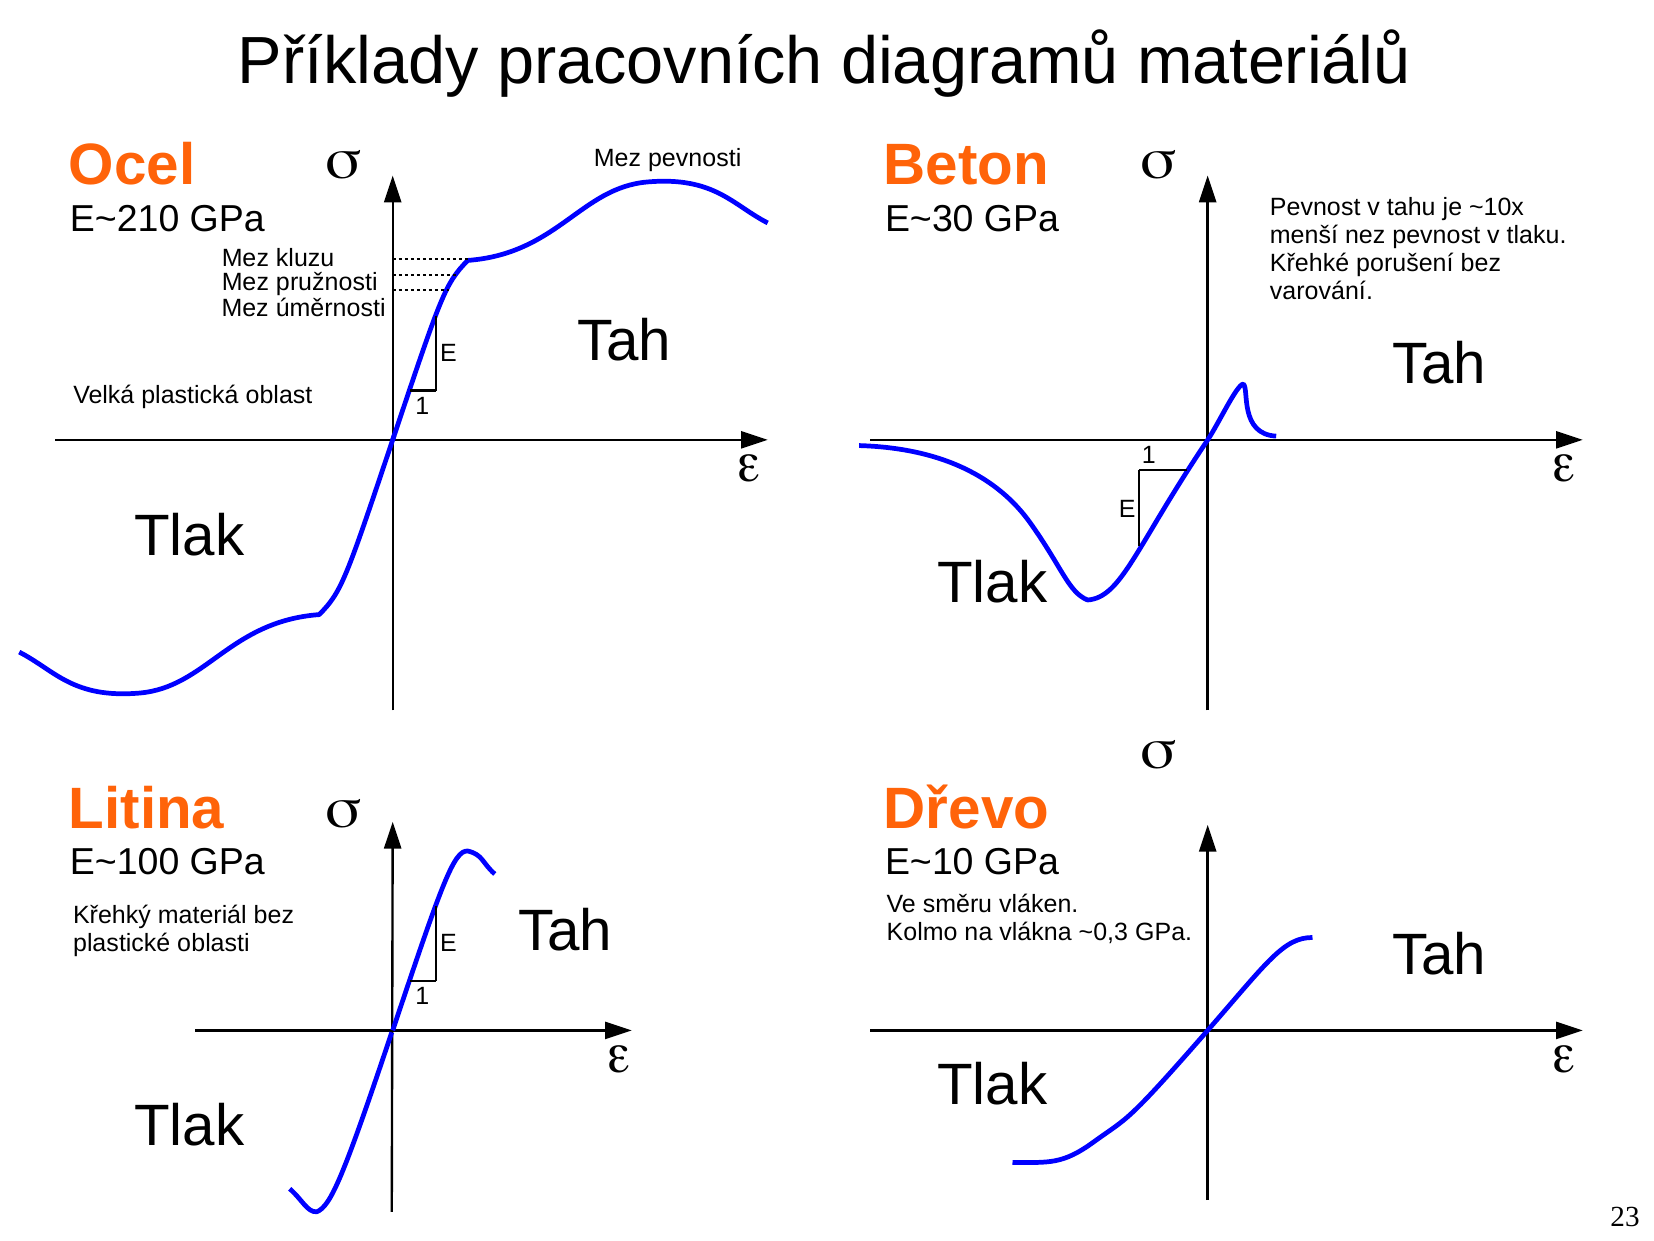

# Příklady pracovních diagramů materiálů
Ocel
Beton
s
s
Mez pevnosti
Pevnost v tahu je ~10x menší nez pevnost v tlaku.
Křehké porušení bez varování.
E~210 GPa
E~30 GPa
Mez kluzu
Mez pružnosti
Mez úměrnosti
Tah
Tah
E
Velká plastická oblast
1
1
e
e
E
Tlak
Tlak
s
Litina
Dřevo
s
E~100 GPa
E~10 GPa
Ve směru vláken.
Kolmo na vlákna ~0,3 GPa.
Tah
Křehký materiál bez plastické oblasti
Tah
E
1
e
e
Tlak
Tlak
23